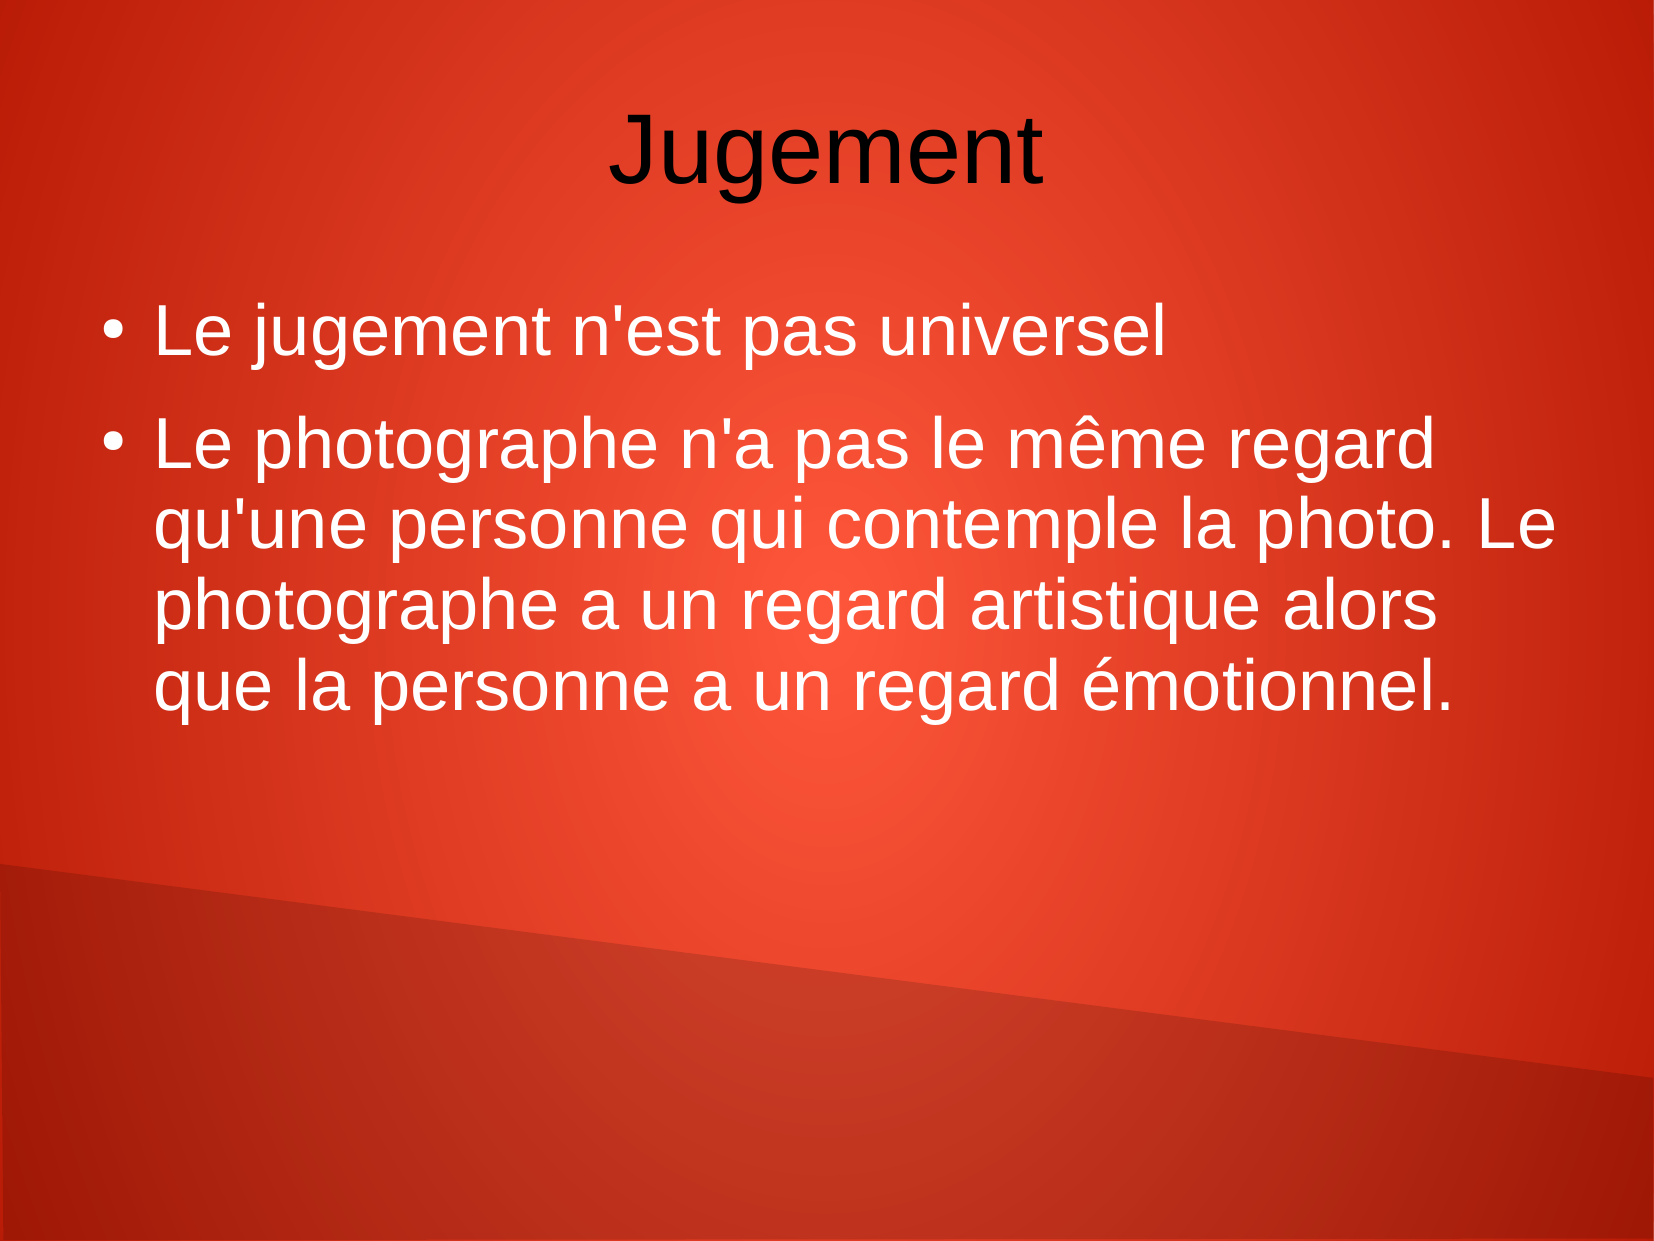

# Jugement
Le jugement n'est pas universel
Le photographe n'a pas le même regard qu'une personne qui contemple la photo. Le photographe a un regard artistique alors que la personne a un regard émotionnel.